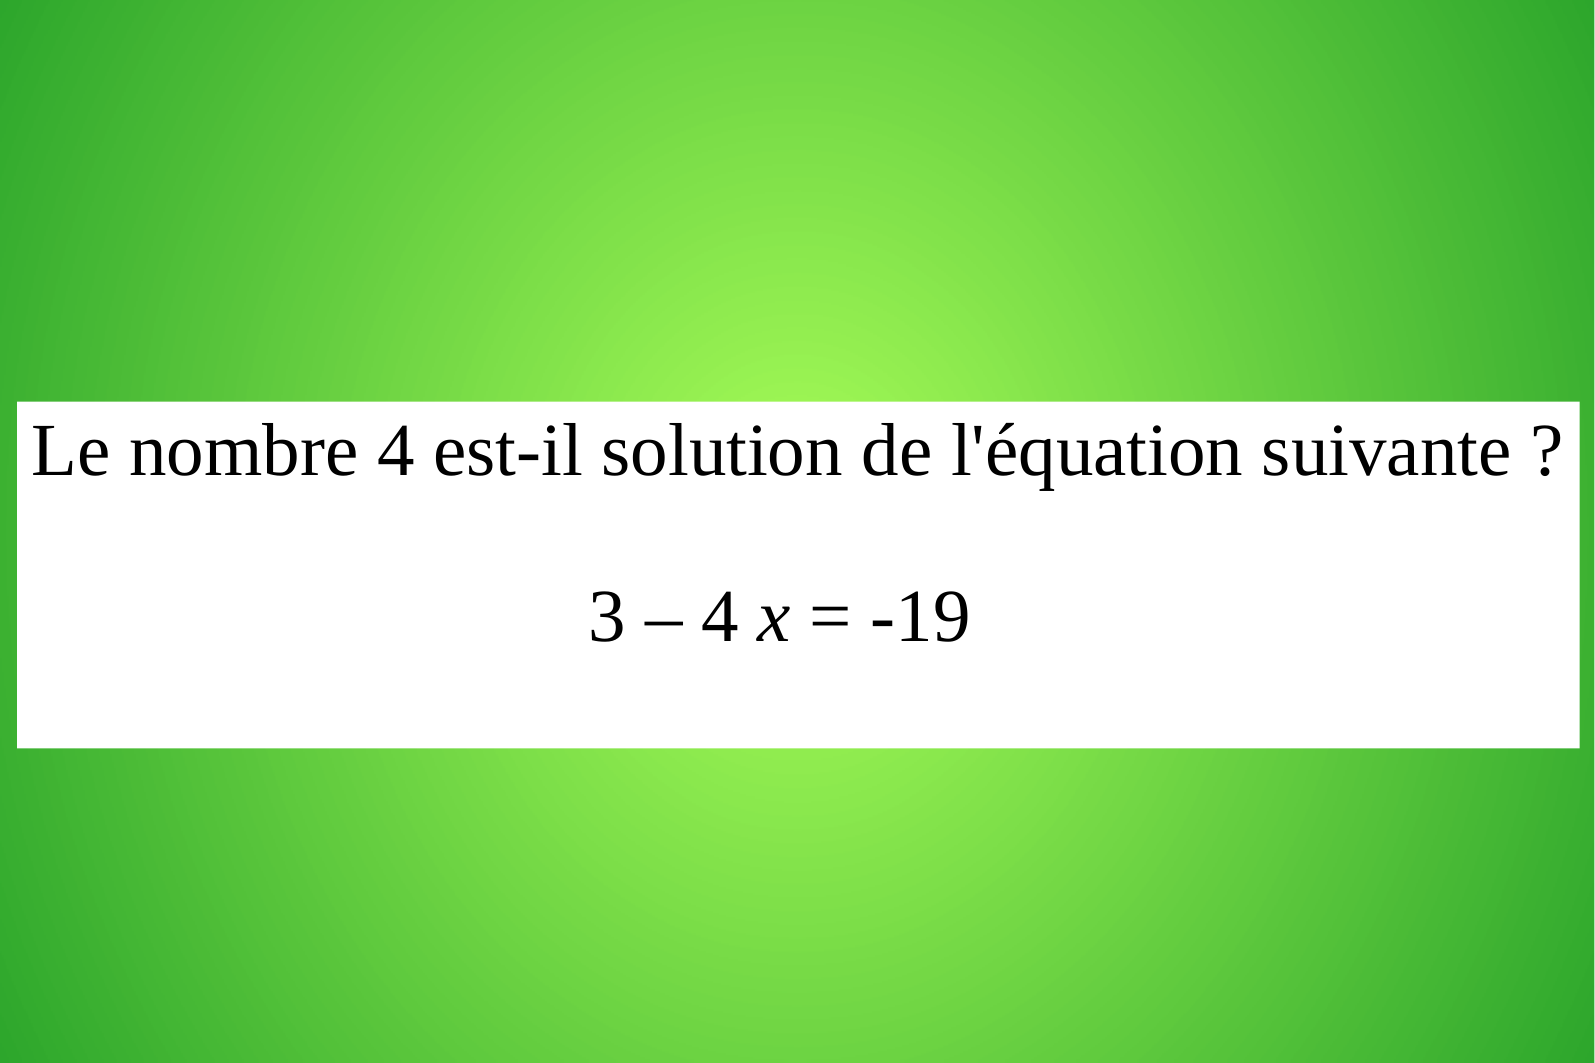

Le nombre 4 est-il solution de l'équation suivante ?
3 – 4 x = -19